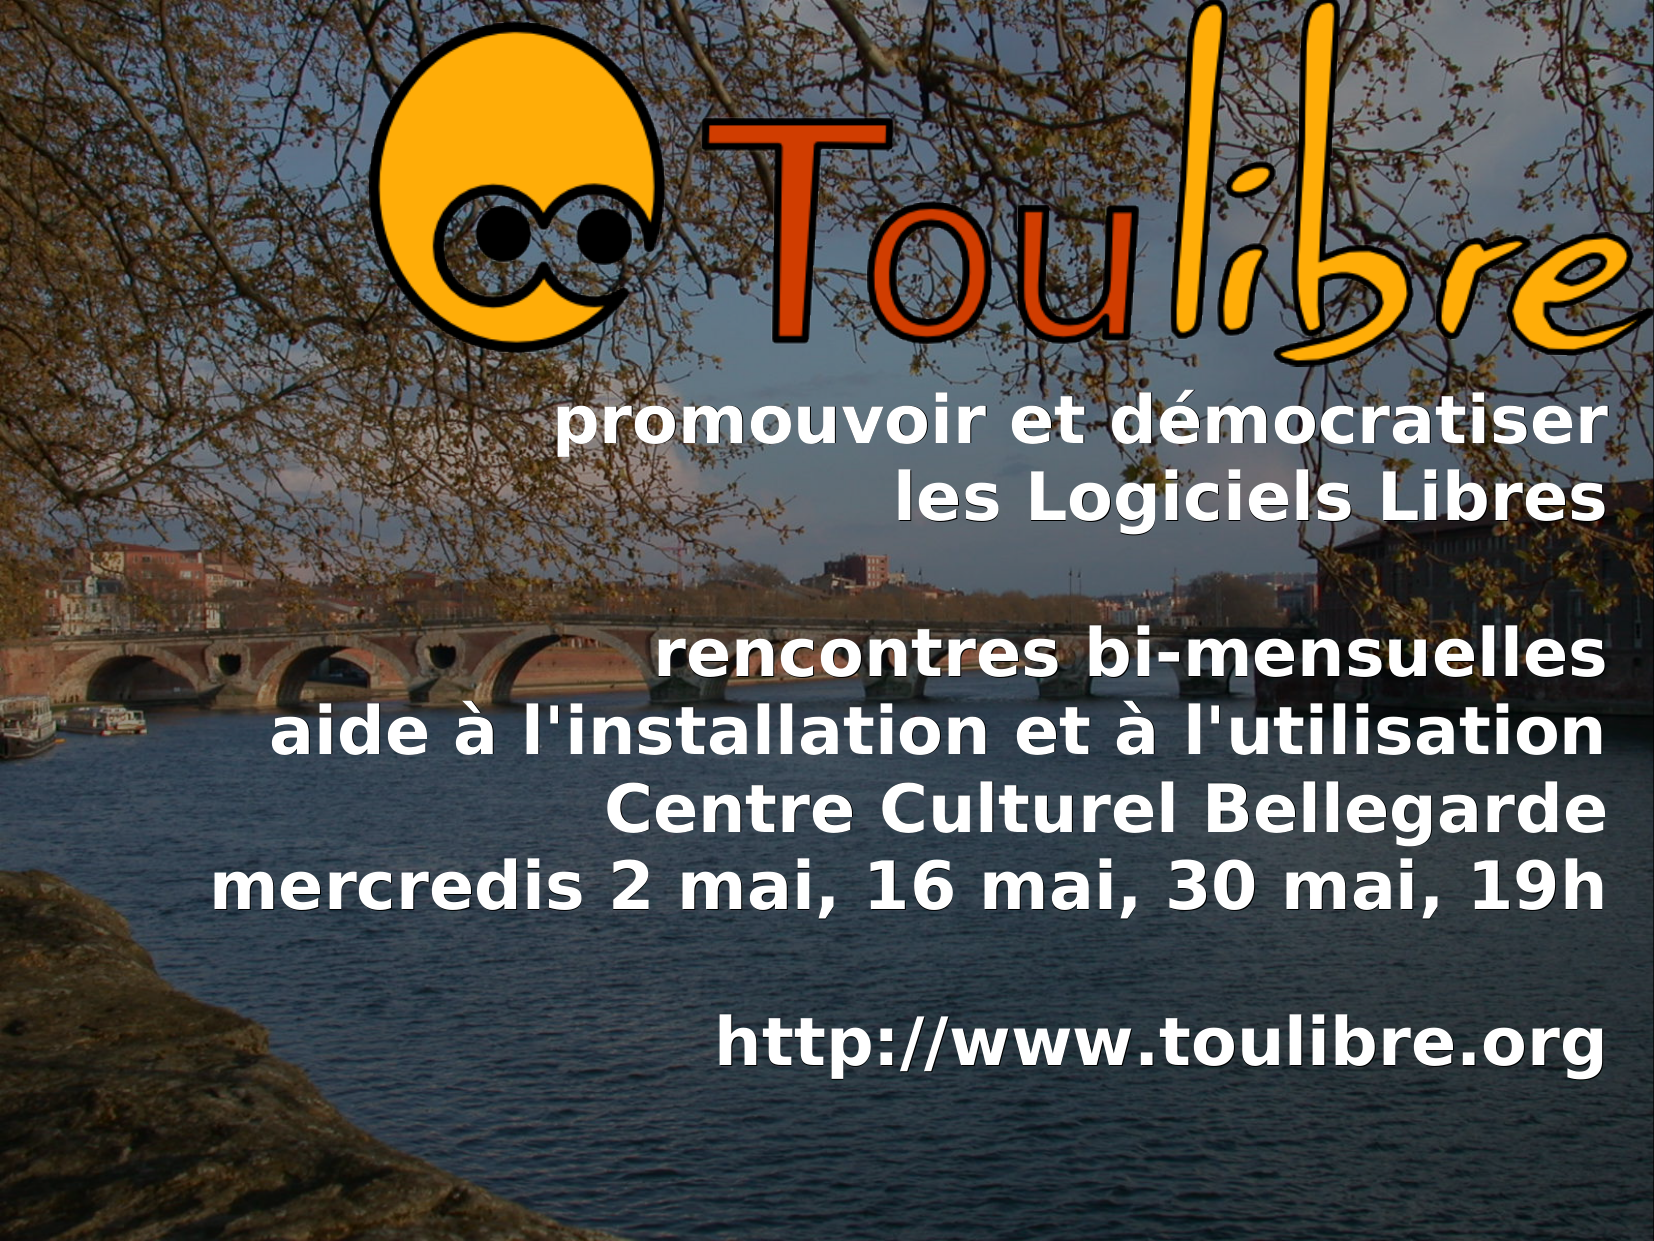

promouvoir et démocratiser
les Logiciels Libres
rencontres bi-mensuelles
aide à l'installation et à l'utilisation
Centre Culturel Bellegarde
mercredis 2 mai, 16 mai, 30 mai, 19h
http://www.toulibre.org